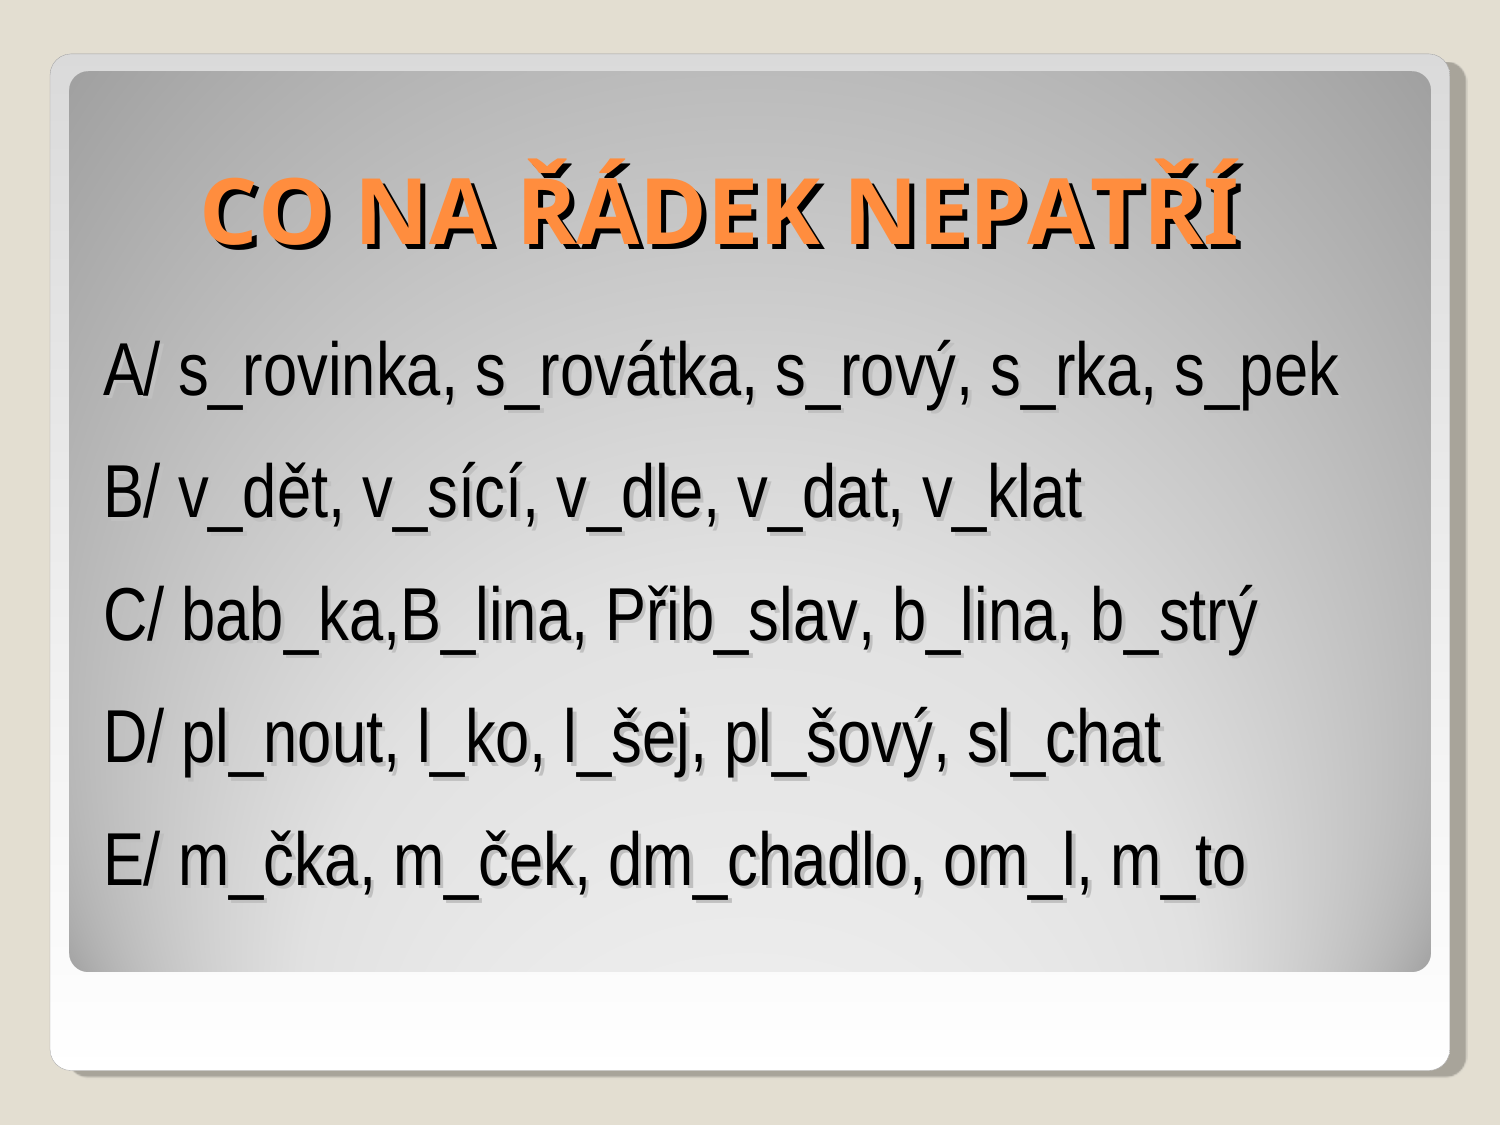

CO NA ŘÁDEK NEPATŘÍ
A/ s_rovinka, s_rovátka, s_rový, s_rka, s_pek
B/ v_dět, v_sící, v_dle, v_dat, v_klat
C/ bab_ka,B_lina, Přib_slav, b_lina, b_strý
D/ pl_nout, l_ko, l_šej, pl_šový, sl_chat
E/ m_čka, m_ček, dm_chadlo, om_l, m_to